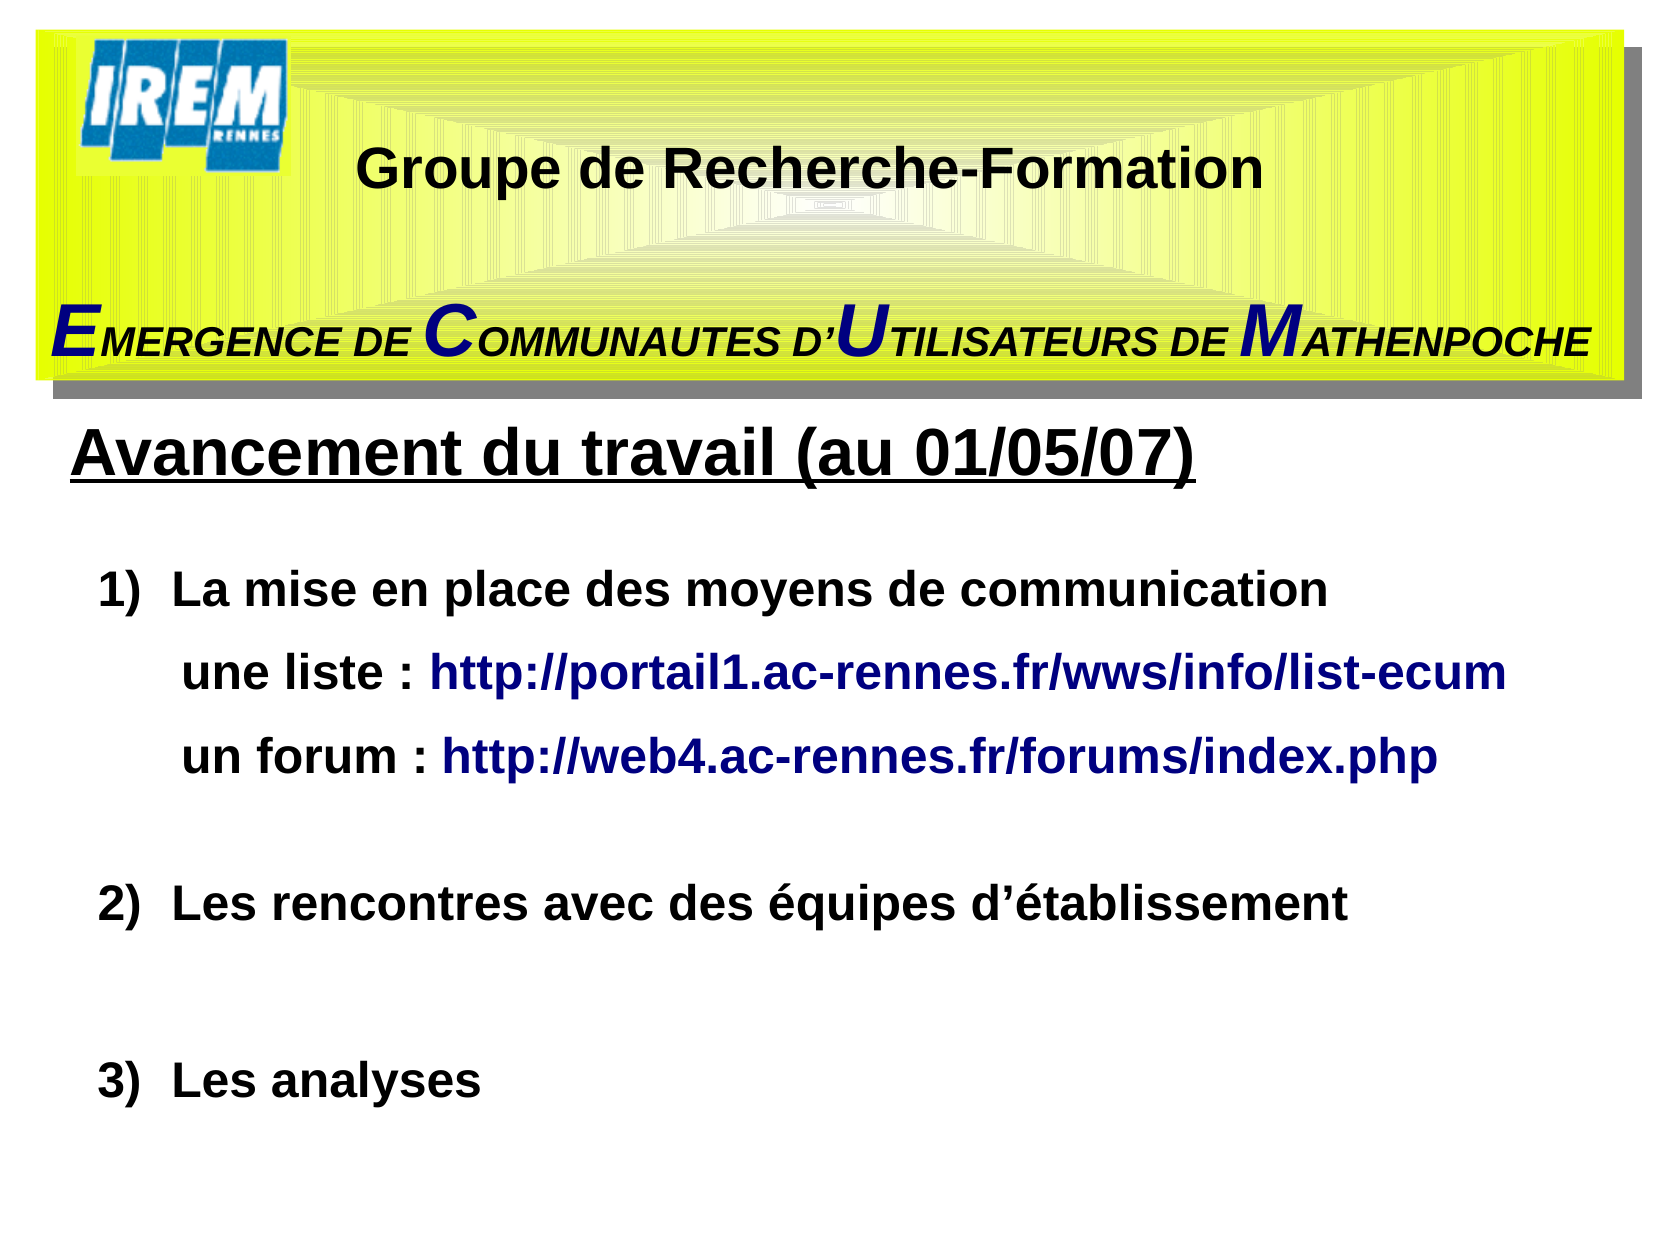

Groupe de Recherche-Formation
EMERGENCE DE COMMUNAUTES D’UTILISATEURS DE MATHENPOCHE
 Avancement du travail (au 01/05/07)
1)	La mise en place des moyens de communication
 une liste : http://portail1.ac-rennes.fr/wws/info/list-ecum
 un forum : http://web4.ac-rennes.fr/forums/index.php
2) 	Les rencontres avec des équipes d’établissement
3) 	Les analyses